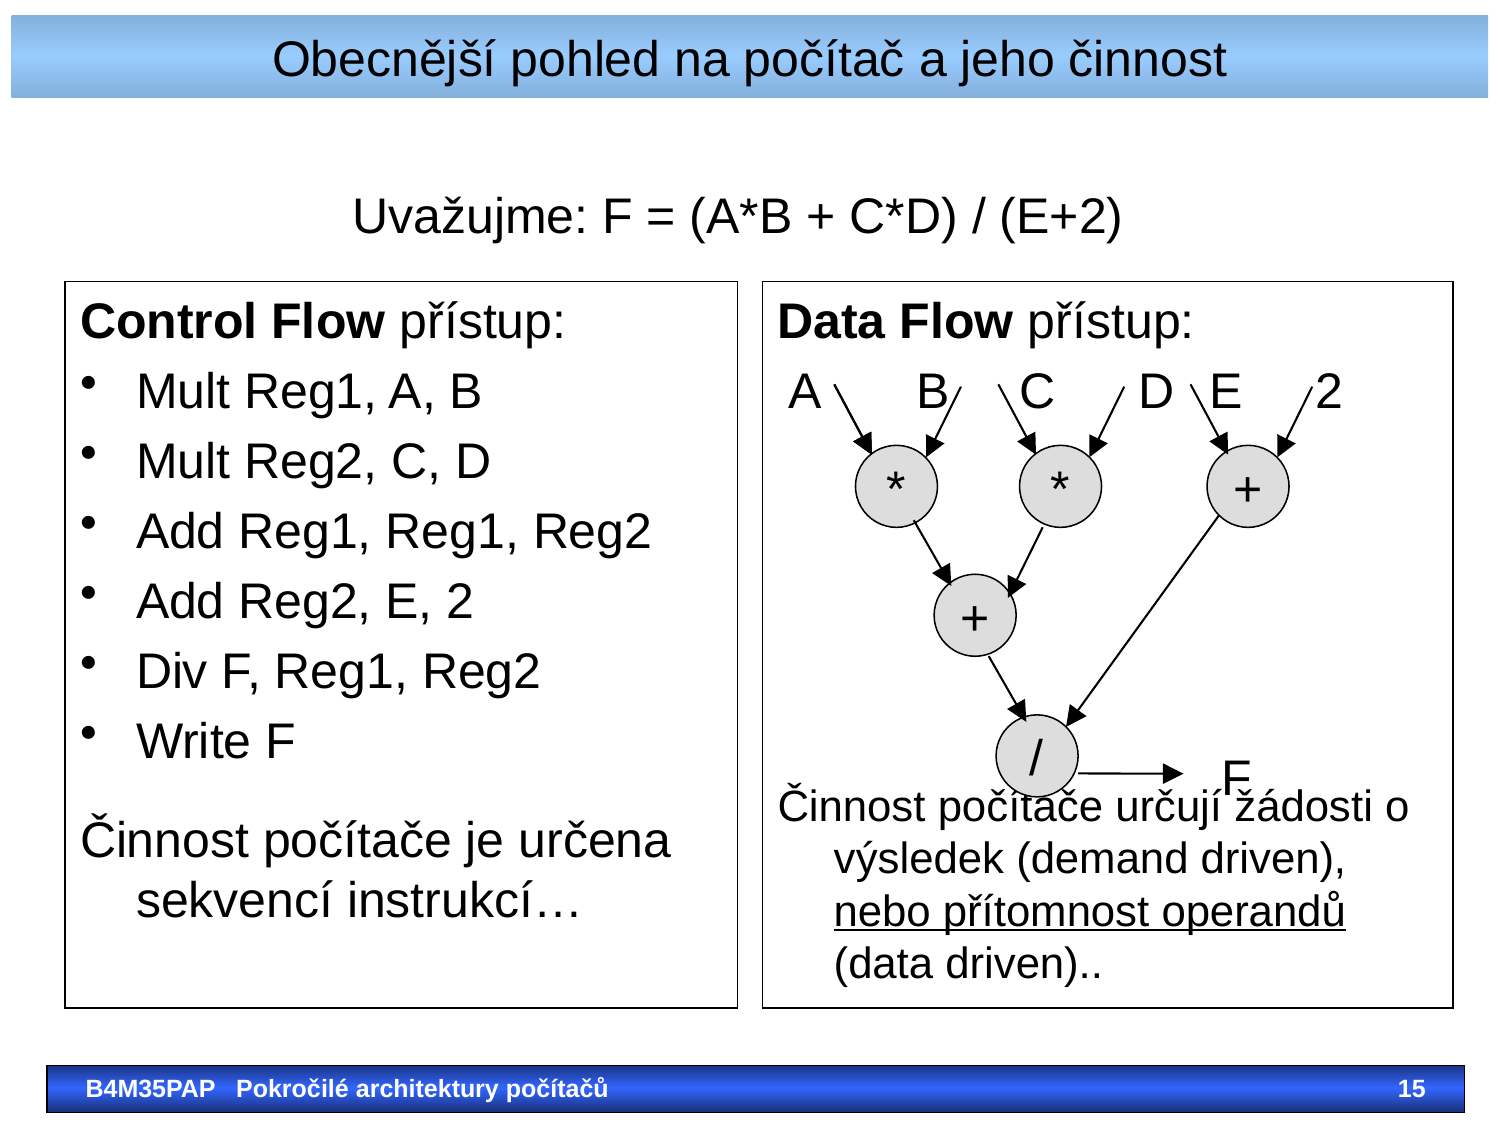

Obecnější pohled na počítač a jeho činnost
Uvažujme: F = (A*B + C*D) / (E+2)
Control Flow přístup:
Mult Reg1, A, B
Mult Reg2, C, D
Add Reg1, Reg1, Reg2
Add Reg2, E, 2
Div F, Reg1, Reg2
Write F
Činnost počítače je určena sekvencí instrukcí…
# Data Flow přístup:
Činnost počítače určují žádosti o výsledek (demand driven), nebo přítomnost operandů (data driven)..
A B C D
E
2
*
*
+
+
/
F
B4M35PAP Pokročilé architektury počítačů